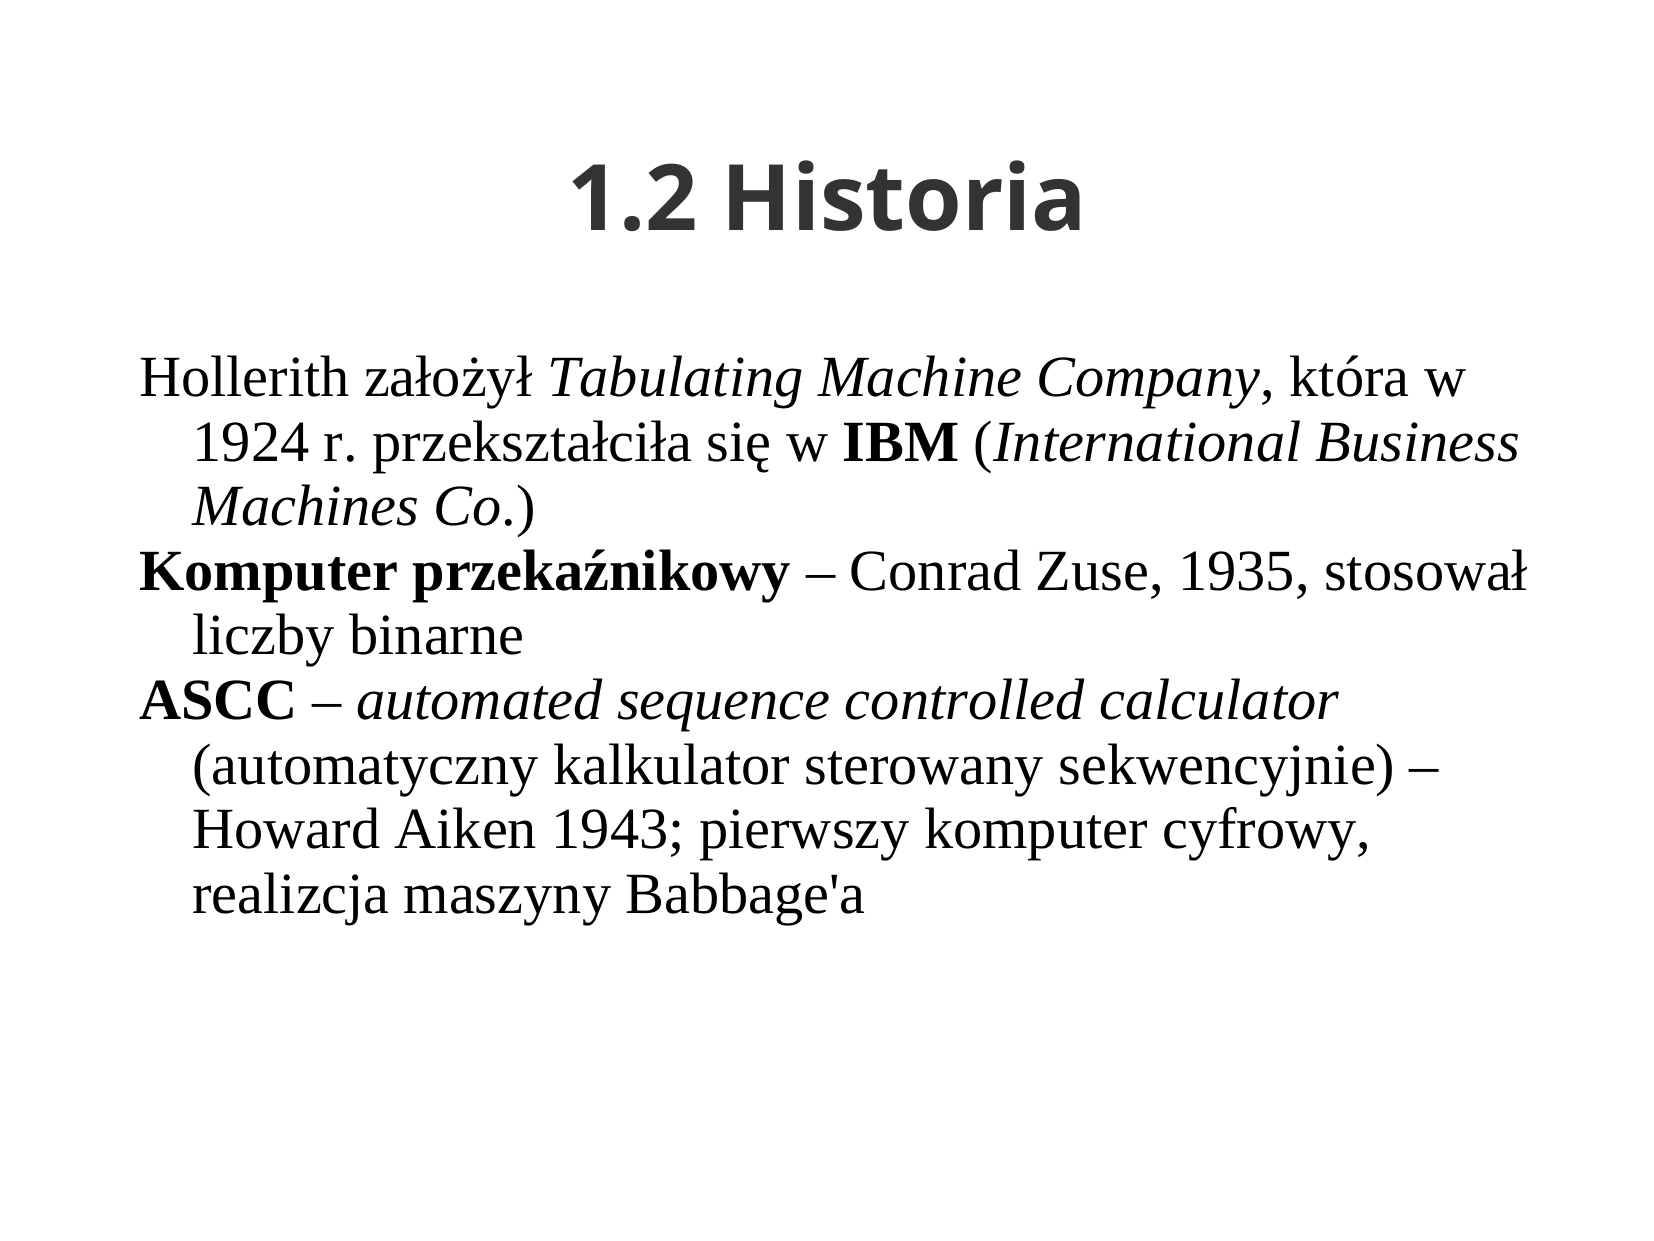

# 1.2 Historia
Hollerith założył Tabulating Machine Company, która w 1924 r. przekształciła się w IBM (International Business Machines Co.)
Komputer przekaźnikowy – Conrad Zuse, 1935, stosował liczby binarne
ASCC – automated sequence controlled calculator (automatyczny kalkulator sterowany sekwencyjnie) – Howard Aiken 1943; pierwszy komputer cyfrowy, realizcja maszyny Babbage'a